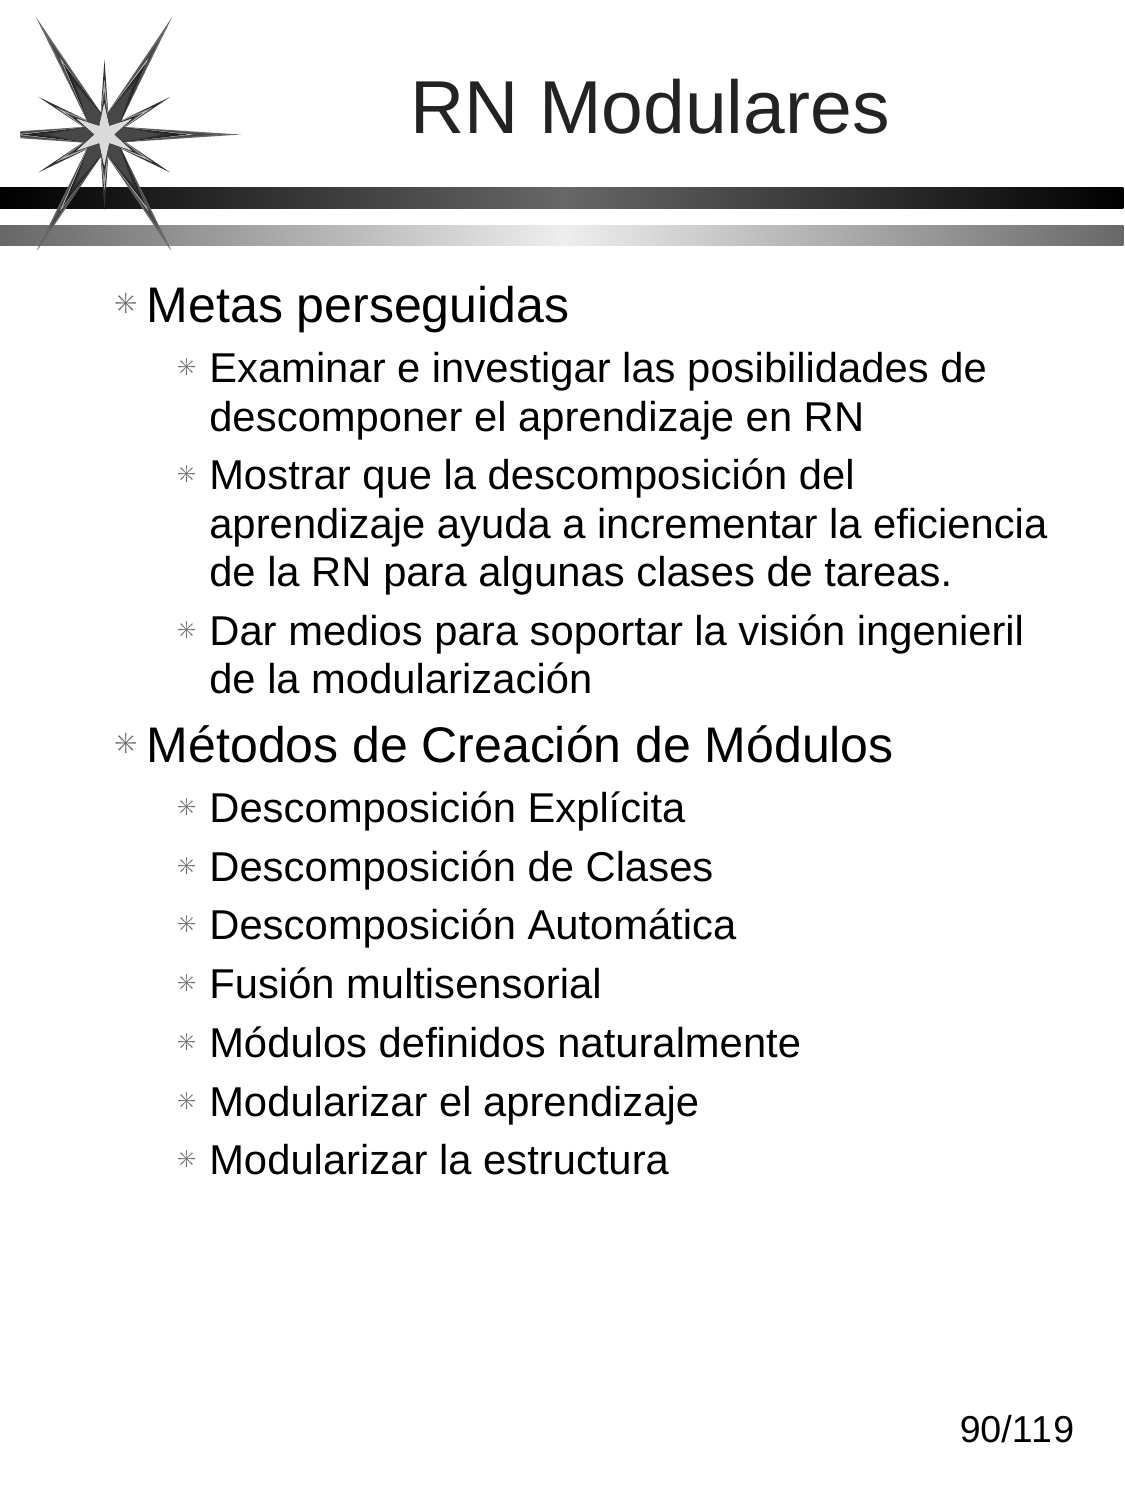

# RN Modulares
Metas perseguidas
Examinar e investigar las posibilidades de descomponer el aprendizaje en RN
Mostrar que la descomposición del aprendizaje ayuda a incrementar la eficiencia de la RN para algunas clases de tareas.
Dar medios para soportar la visión ingenieril de la modularización
Métodos de Creación de Módulos
Descomposición Explícita
Descomposición de Clases
Descomposición Automática
Fusión multisensorial
Módulos definidos naturalmente
Modularizar el aprendizaje
Modularizar la estructura